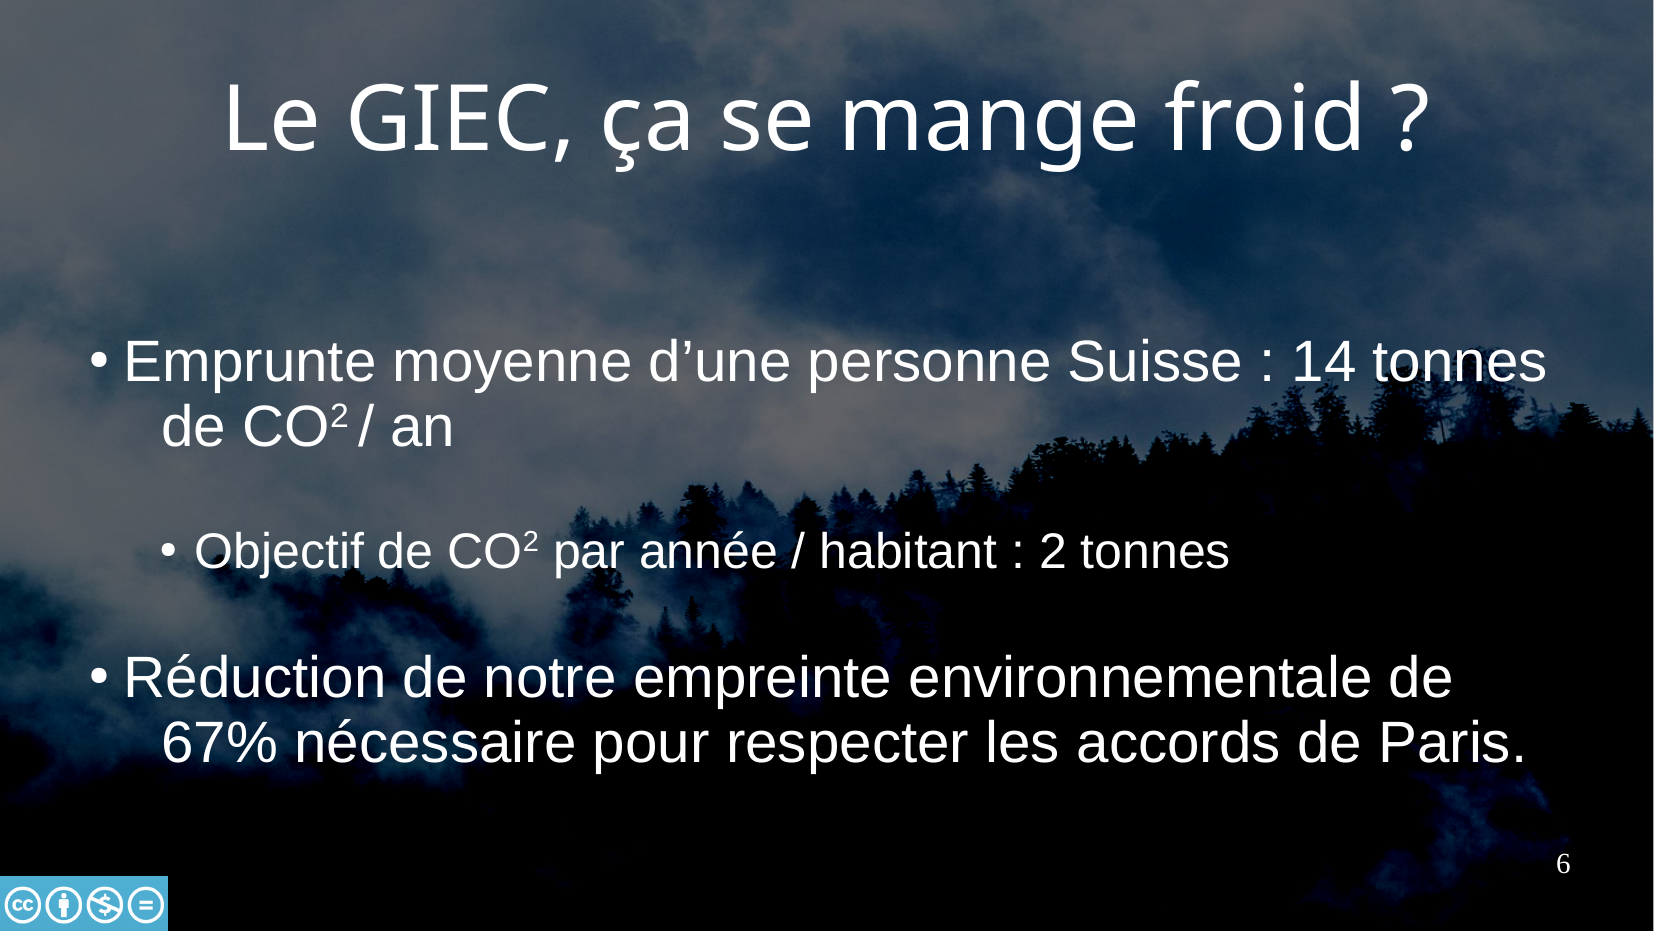

# Le GIEC, ça se mange froid ?
Emprunte moyenne d’une personne Suisse : 14 tonnes de CO2 / an
Objectif de CO2 par année / habitant : 2 tonnes
Réduction de notre empreinte environnementale de 67% nécessaire pour respecter les accords de Paris.
6